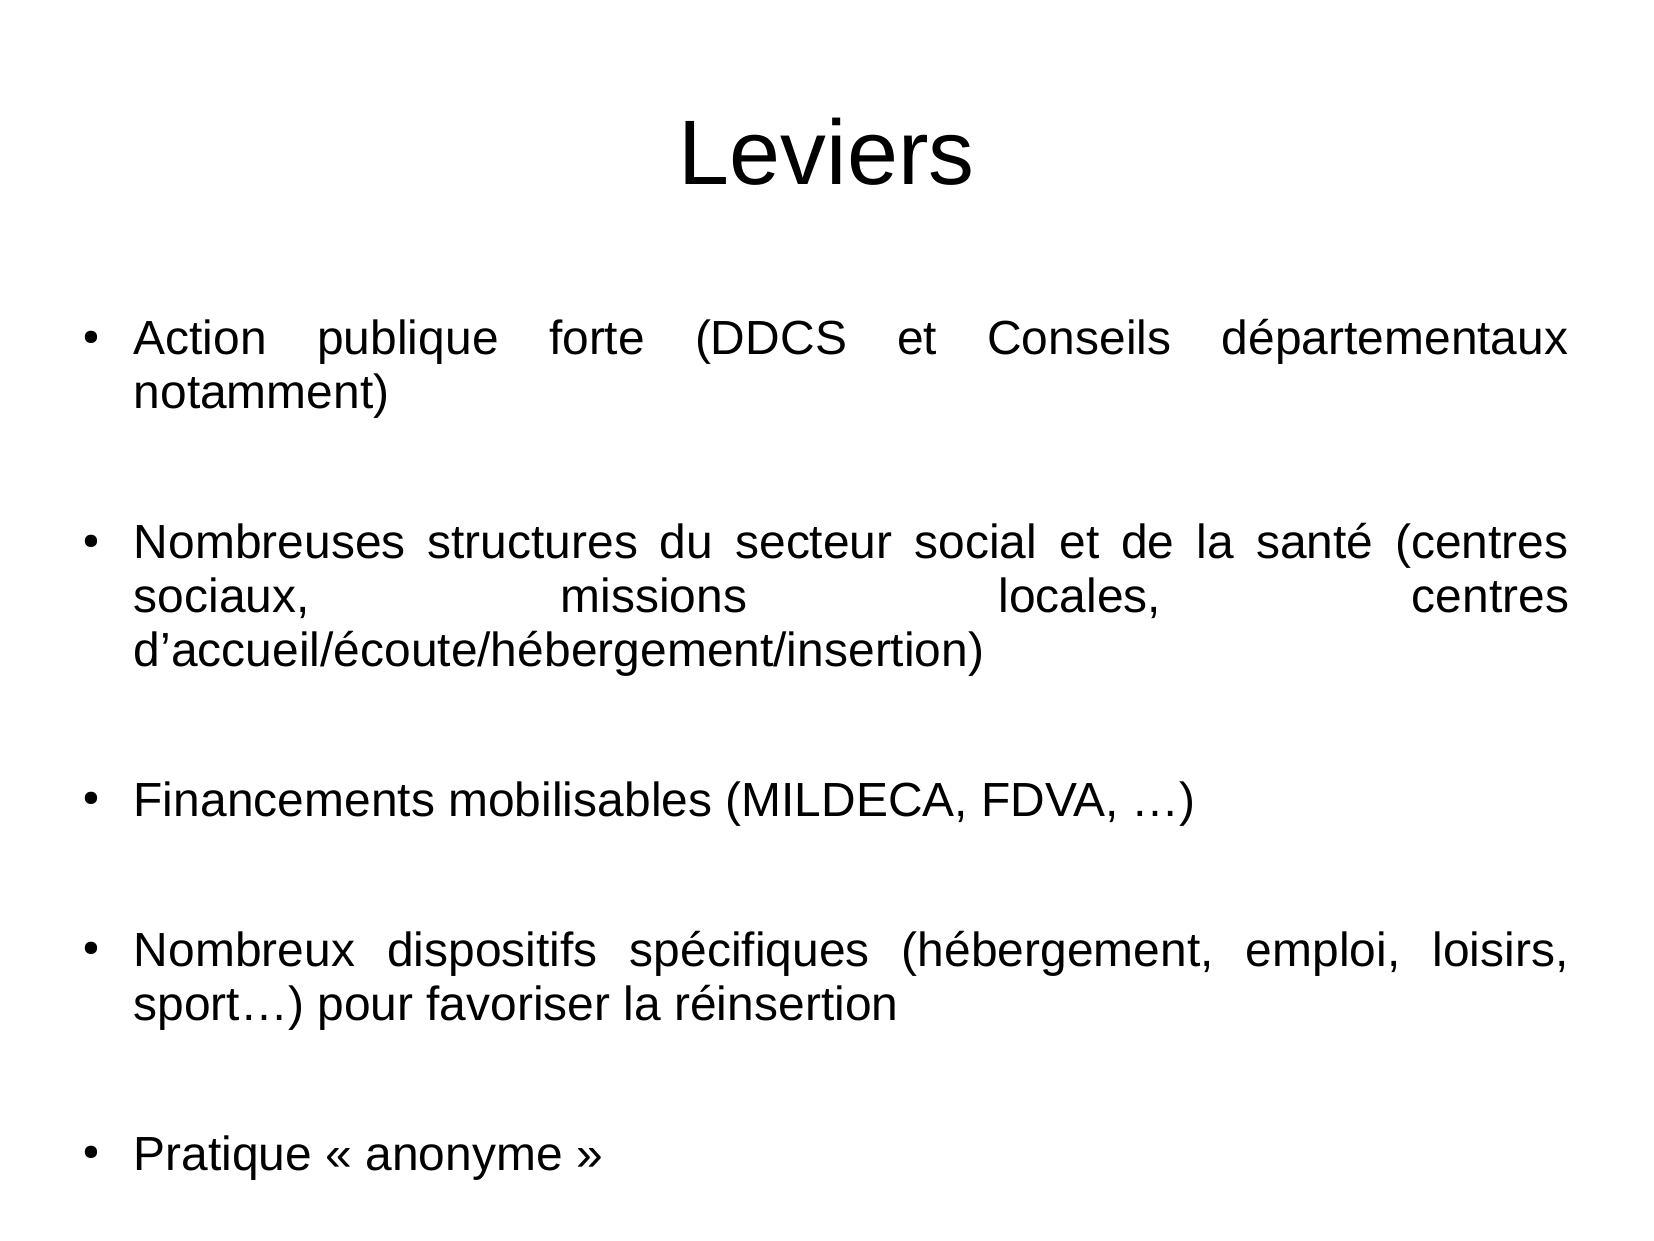

# Leviers
Action publique forte (DDCS et Conseils départementaux notamment)
Nombreuses structures du secteur social et de la santé (centres sociaux, missions locales, centres d’accueil/écoute/hébergement/insertion)
Financements mobilisables (MILDECA, FDVA, …)
Nombreux dispositifs spécifiques (hébergement, emploi, loisirs, sport…) pour favoriser la réinsertion
Pratique « anonyme »